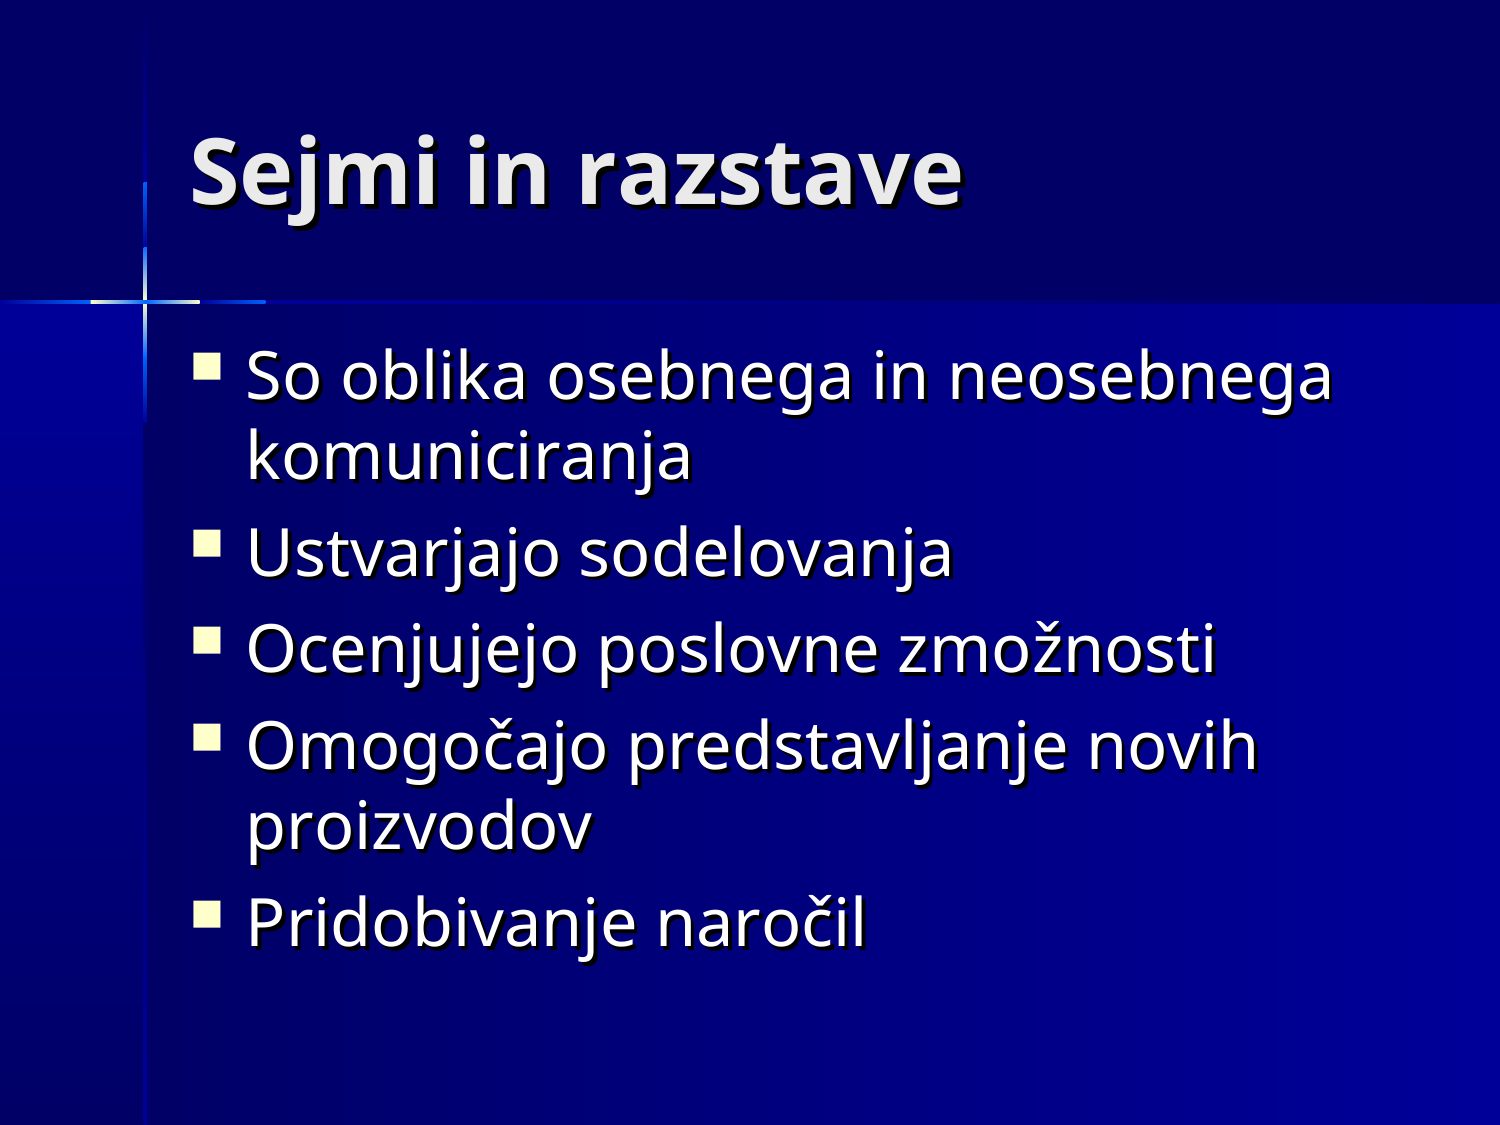

# Sejmi in razstave
So oblika osebnega in neosebnega komuniciranja
Ustvarjajo sodelovanja
Ocenjujejo poslovne zmožnosti
Omogočajo predstavljanje novih proizvodov
Pridobivanje naročil